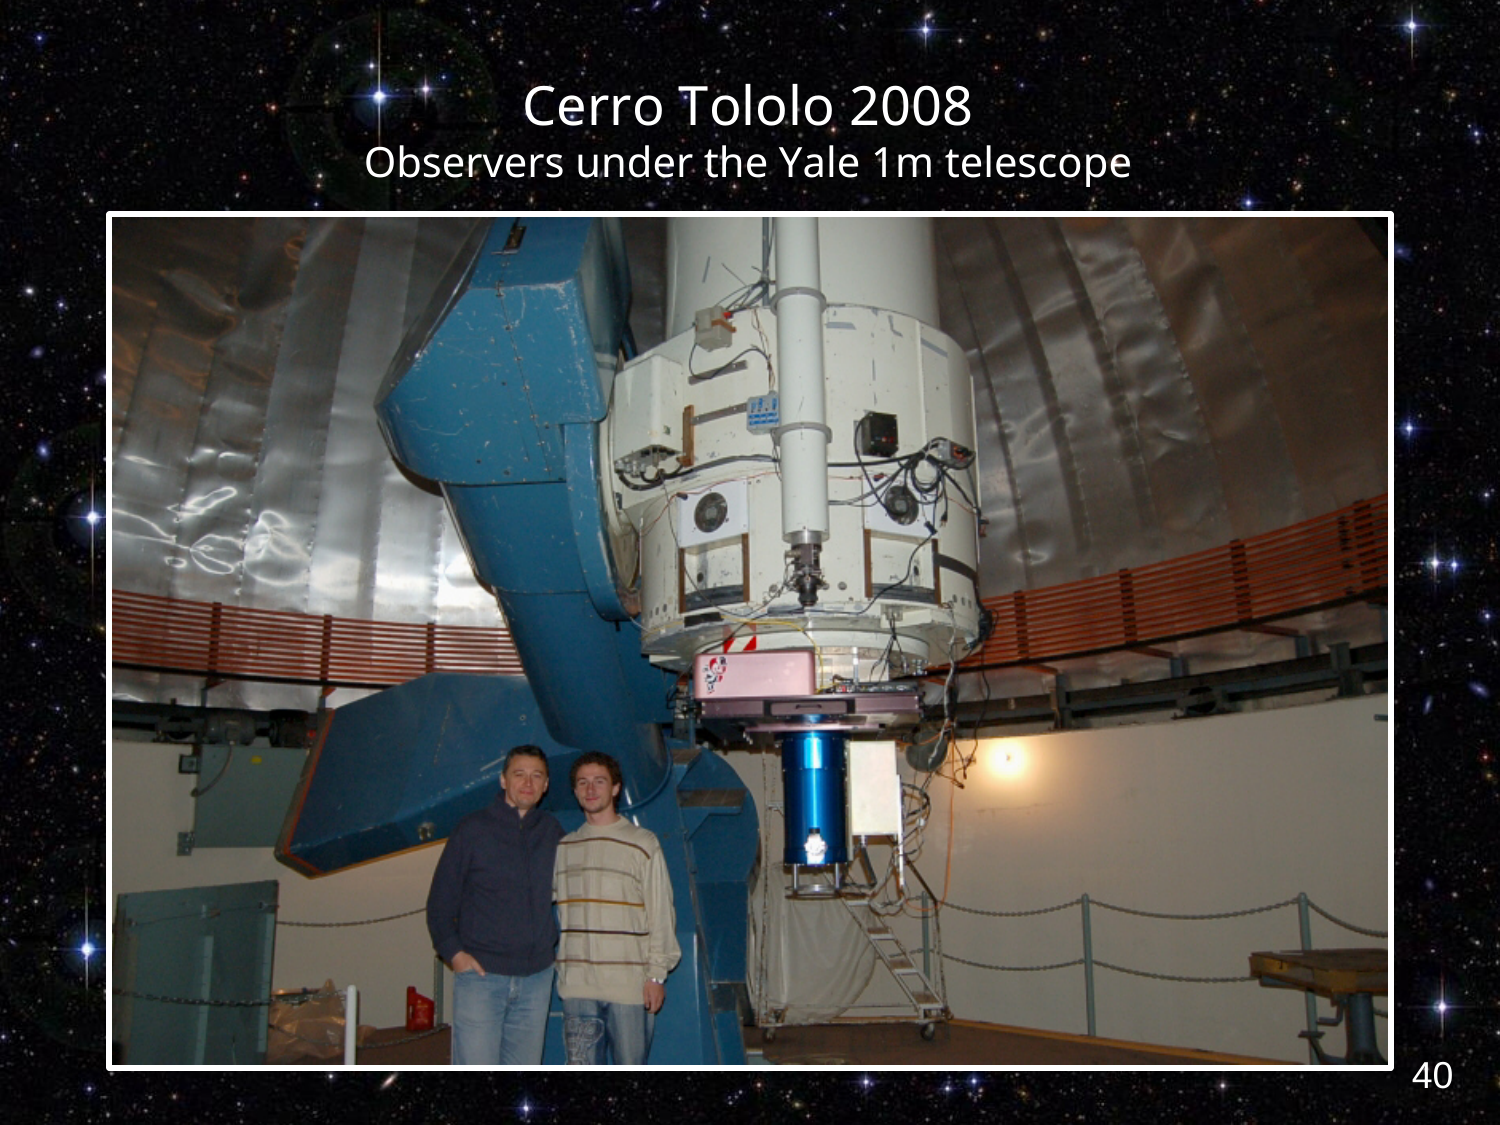

Cerro Tololo 2008
Observers under the Yale 1m telescope
40